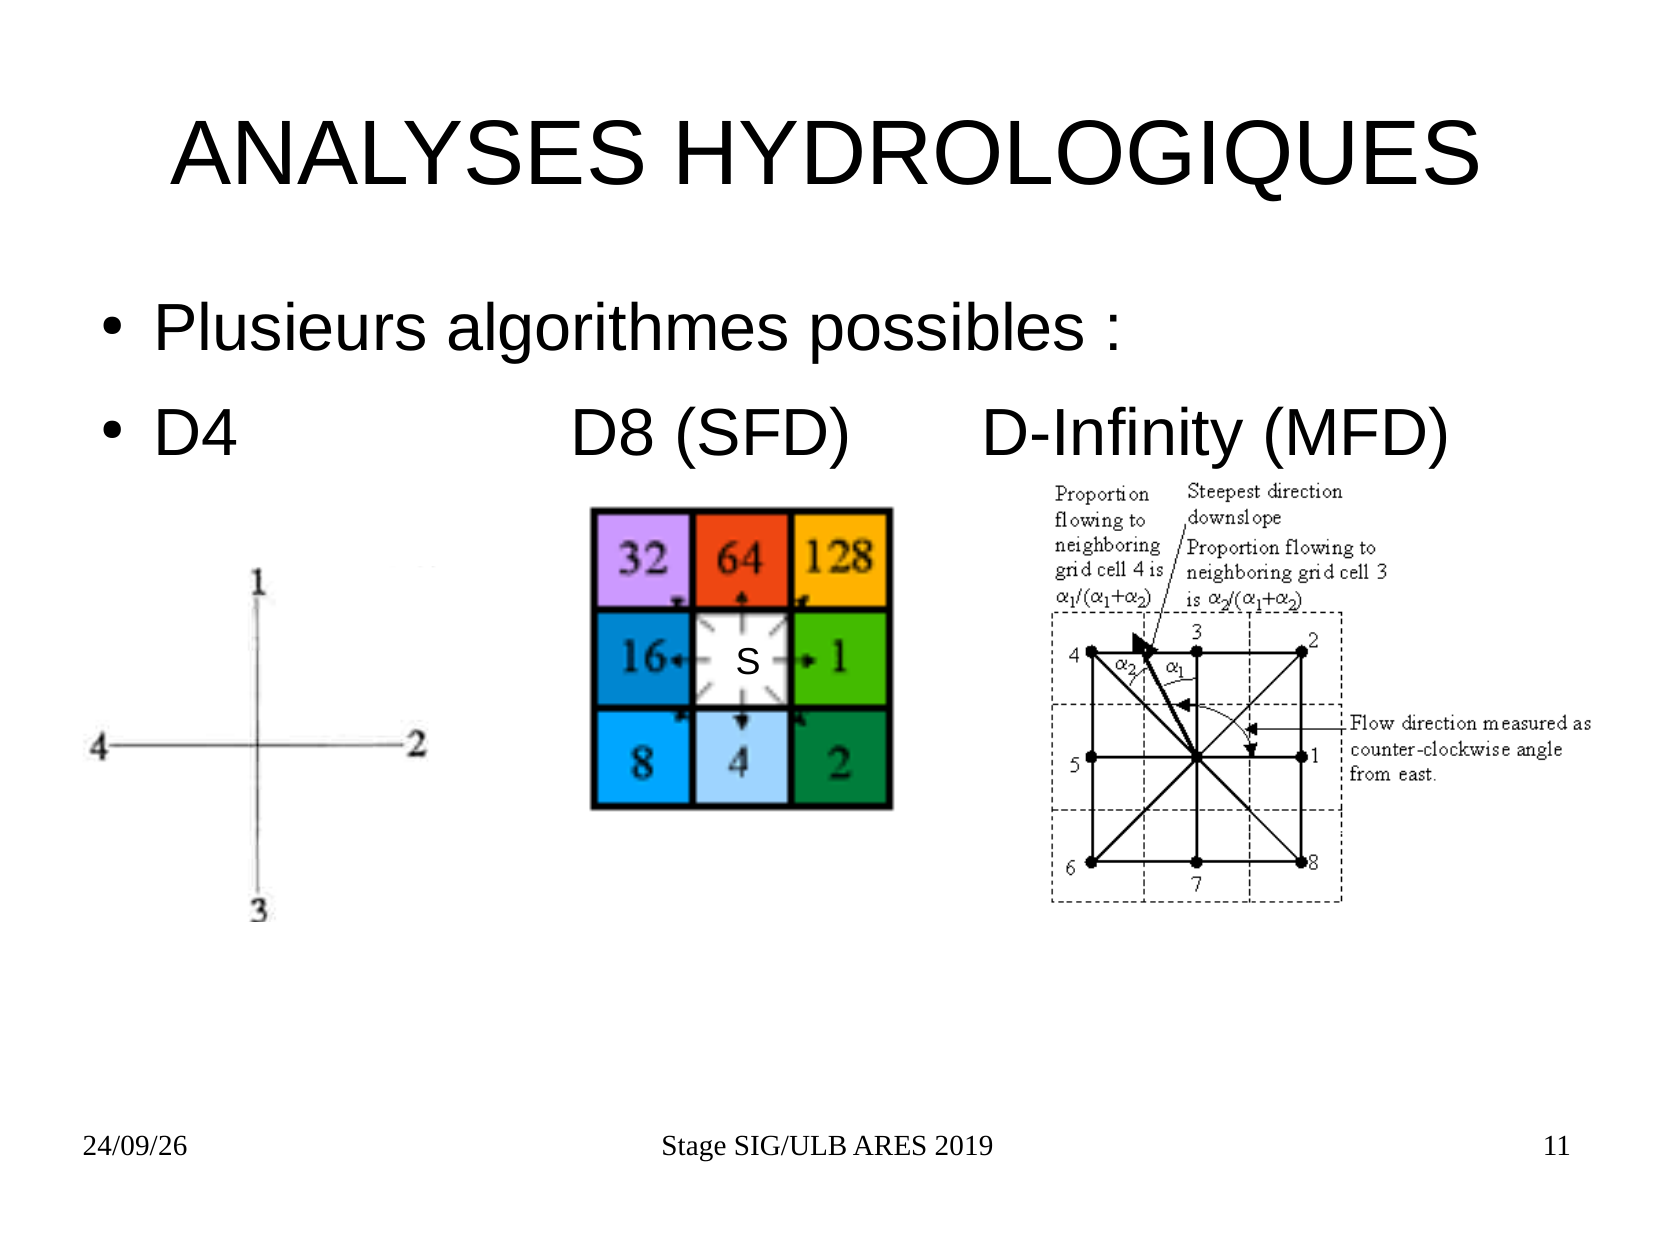

# ANALYSES HYDROLOGIQUES
Plusieurs algorithmes possibles :
D4 D8 (SFD) D-Infinity (MFD)
S
Stage SIG/ULB ARES 2019
11